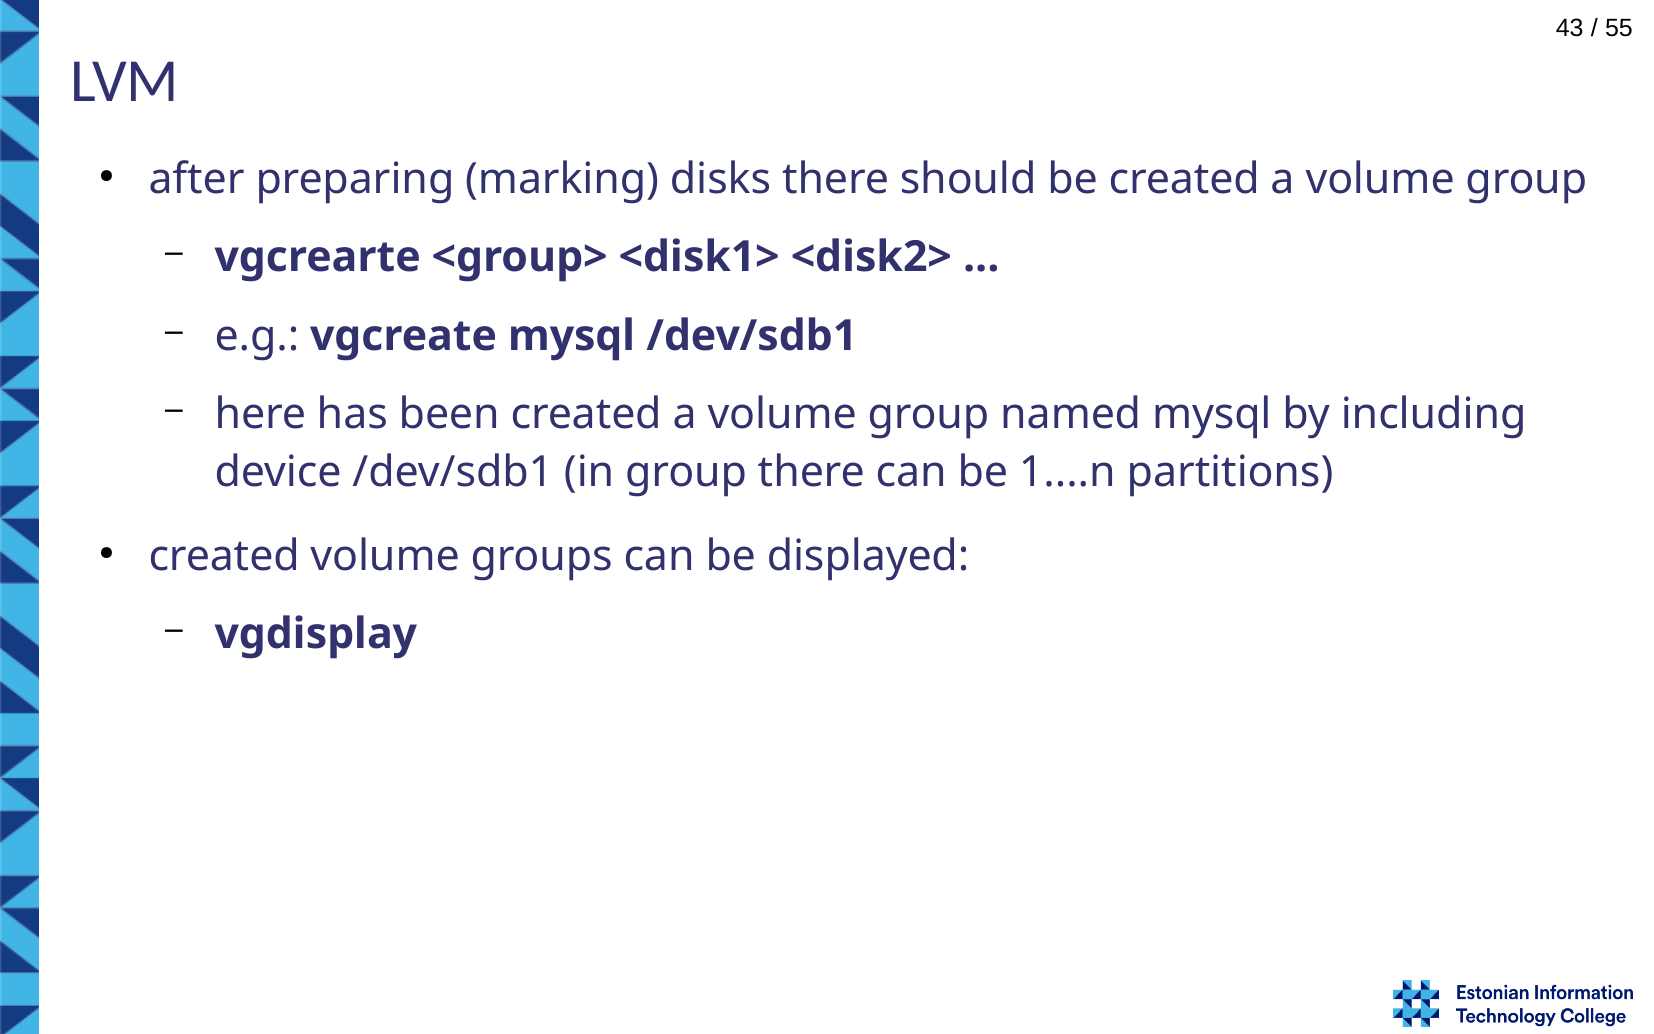

# LVM
after preparing (marking) disks there should be created a volume group
vgcrearte <group> <disk1> <disk2> ...
e.g.: vgcreate mysql /dev/sdb1
here has been created a volume group named mysql by including device /dev/sdb1 (in group there can be 1....n partitions)
created volume groups can be displayed:
vgdisplay